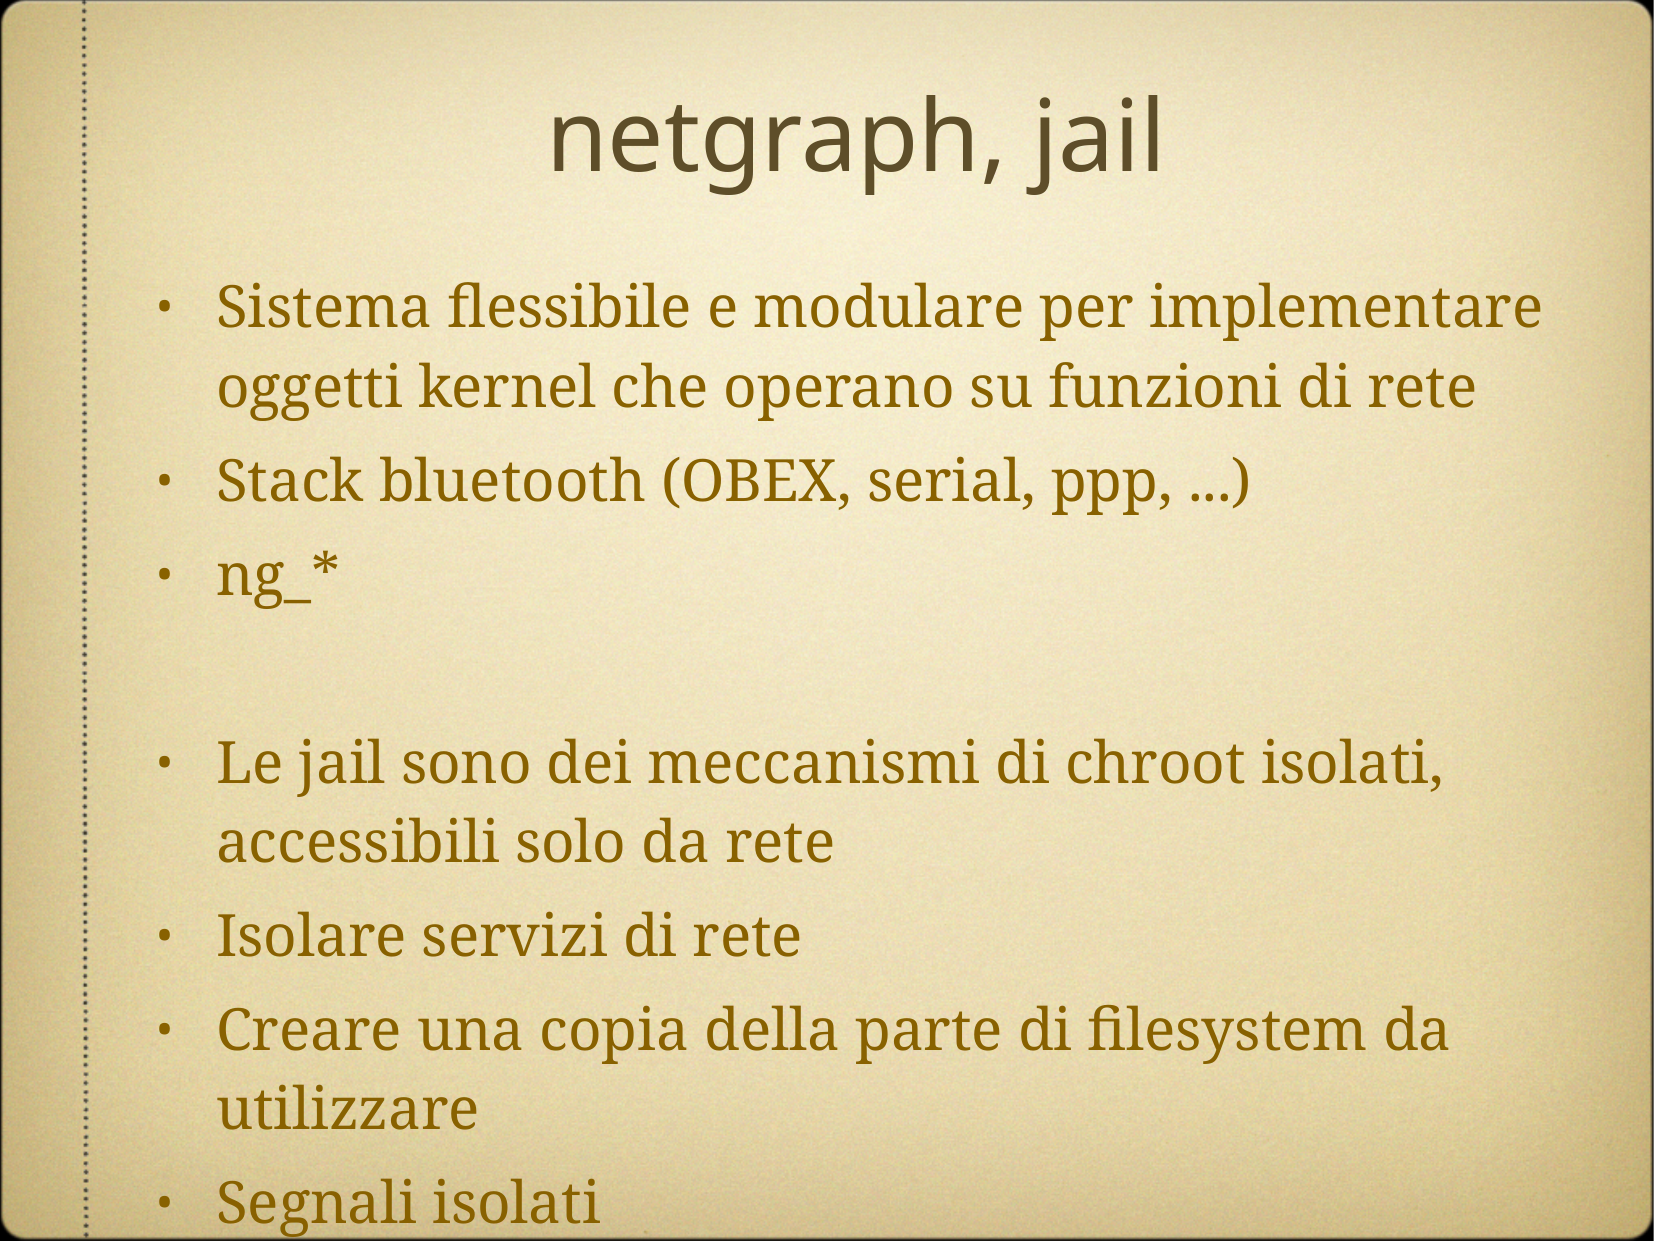

# netgraph, jail
Sistema flessibile e modulare per implementare oggetti kernel che operano su funzioni di rete
Stack bluetooth (OBEX, serial, ppp, ...)
ng_*
Le jail sono dei meccanismi di chroot isolati, accessibili solo da rete
Isolare servizi di rete
Creare una copia della parte di filesystem da utilizzare
Segnali isolati